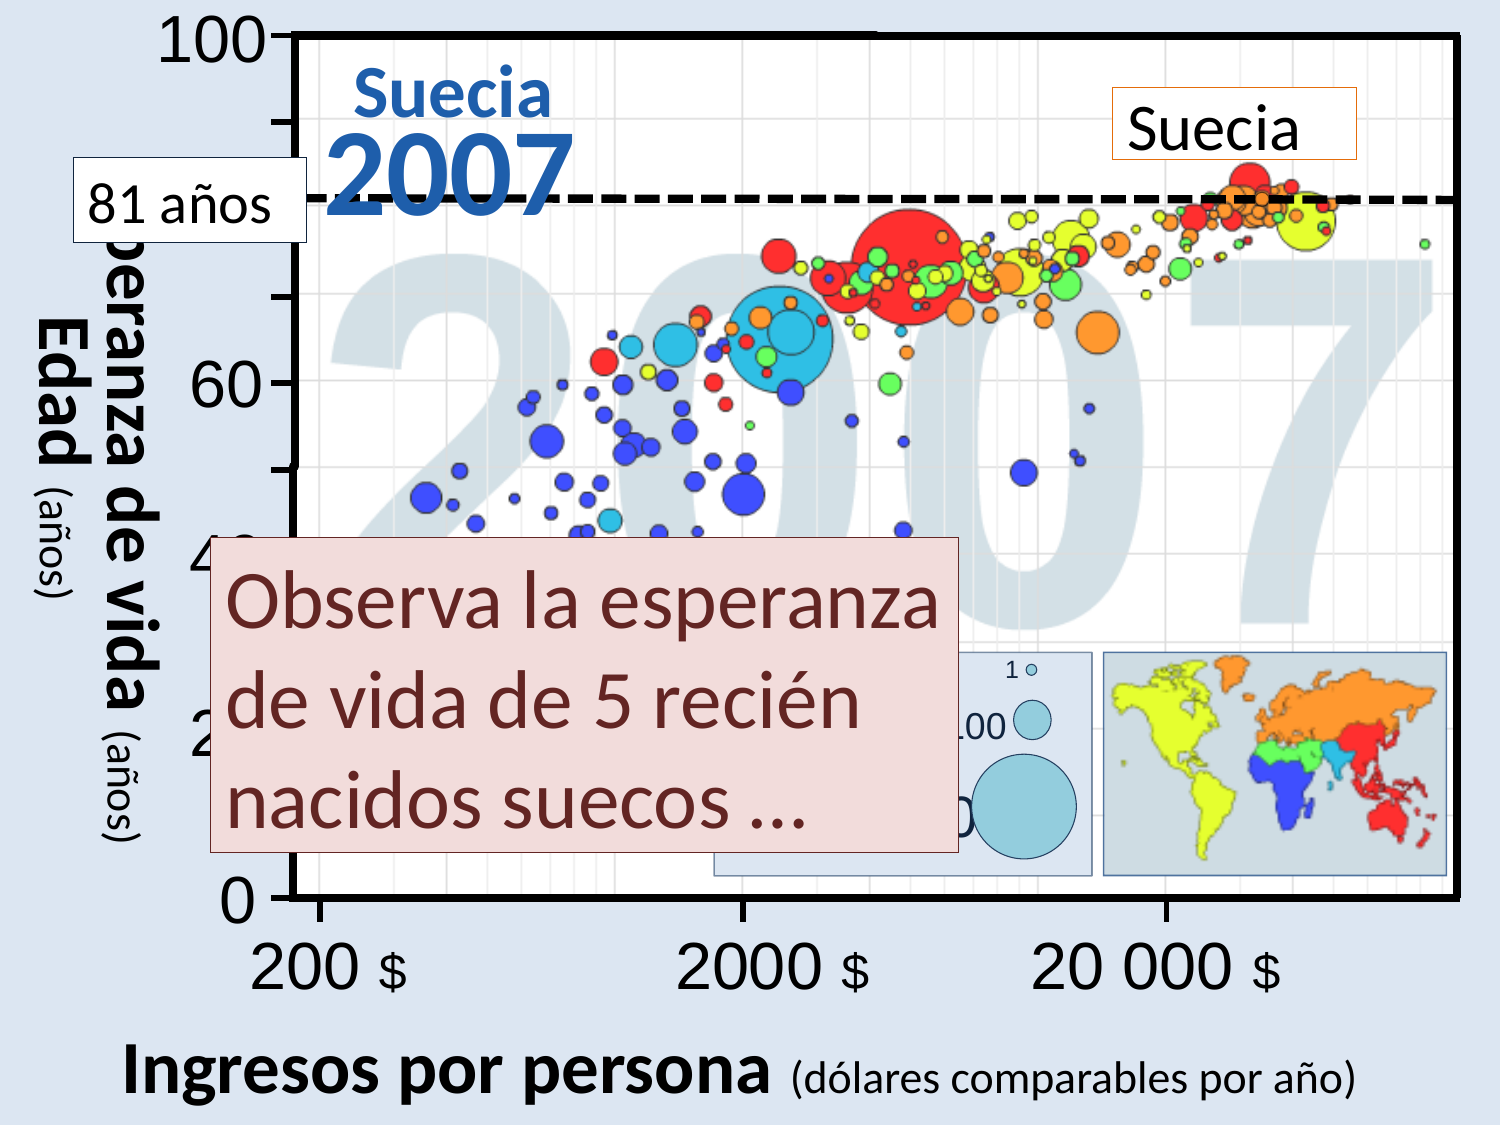

100
80
60
40
20
0
Suecia
2007
Suecia
2007
Esperanza de vida (años)
81 años
Edad (años)
Observa la esperanza de vida de 5 recién nacidos suecos …
Population
(millions)
1
100
1000
200 $
2000 $
20 000 $
Ingresos por persona (dólares comparables por año)